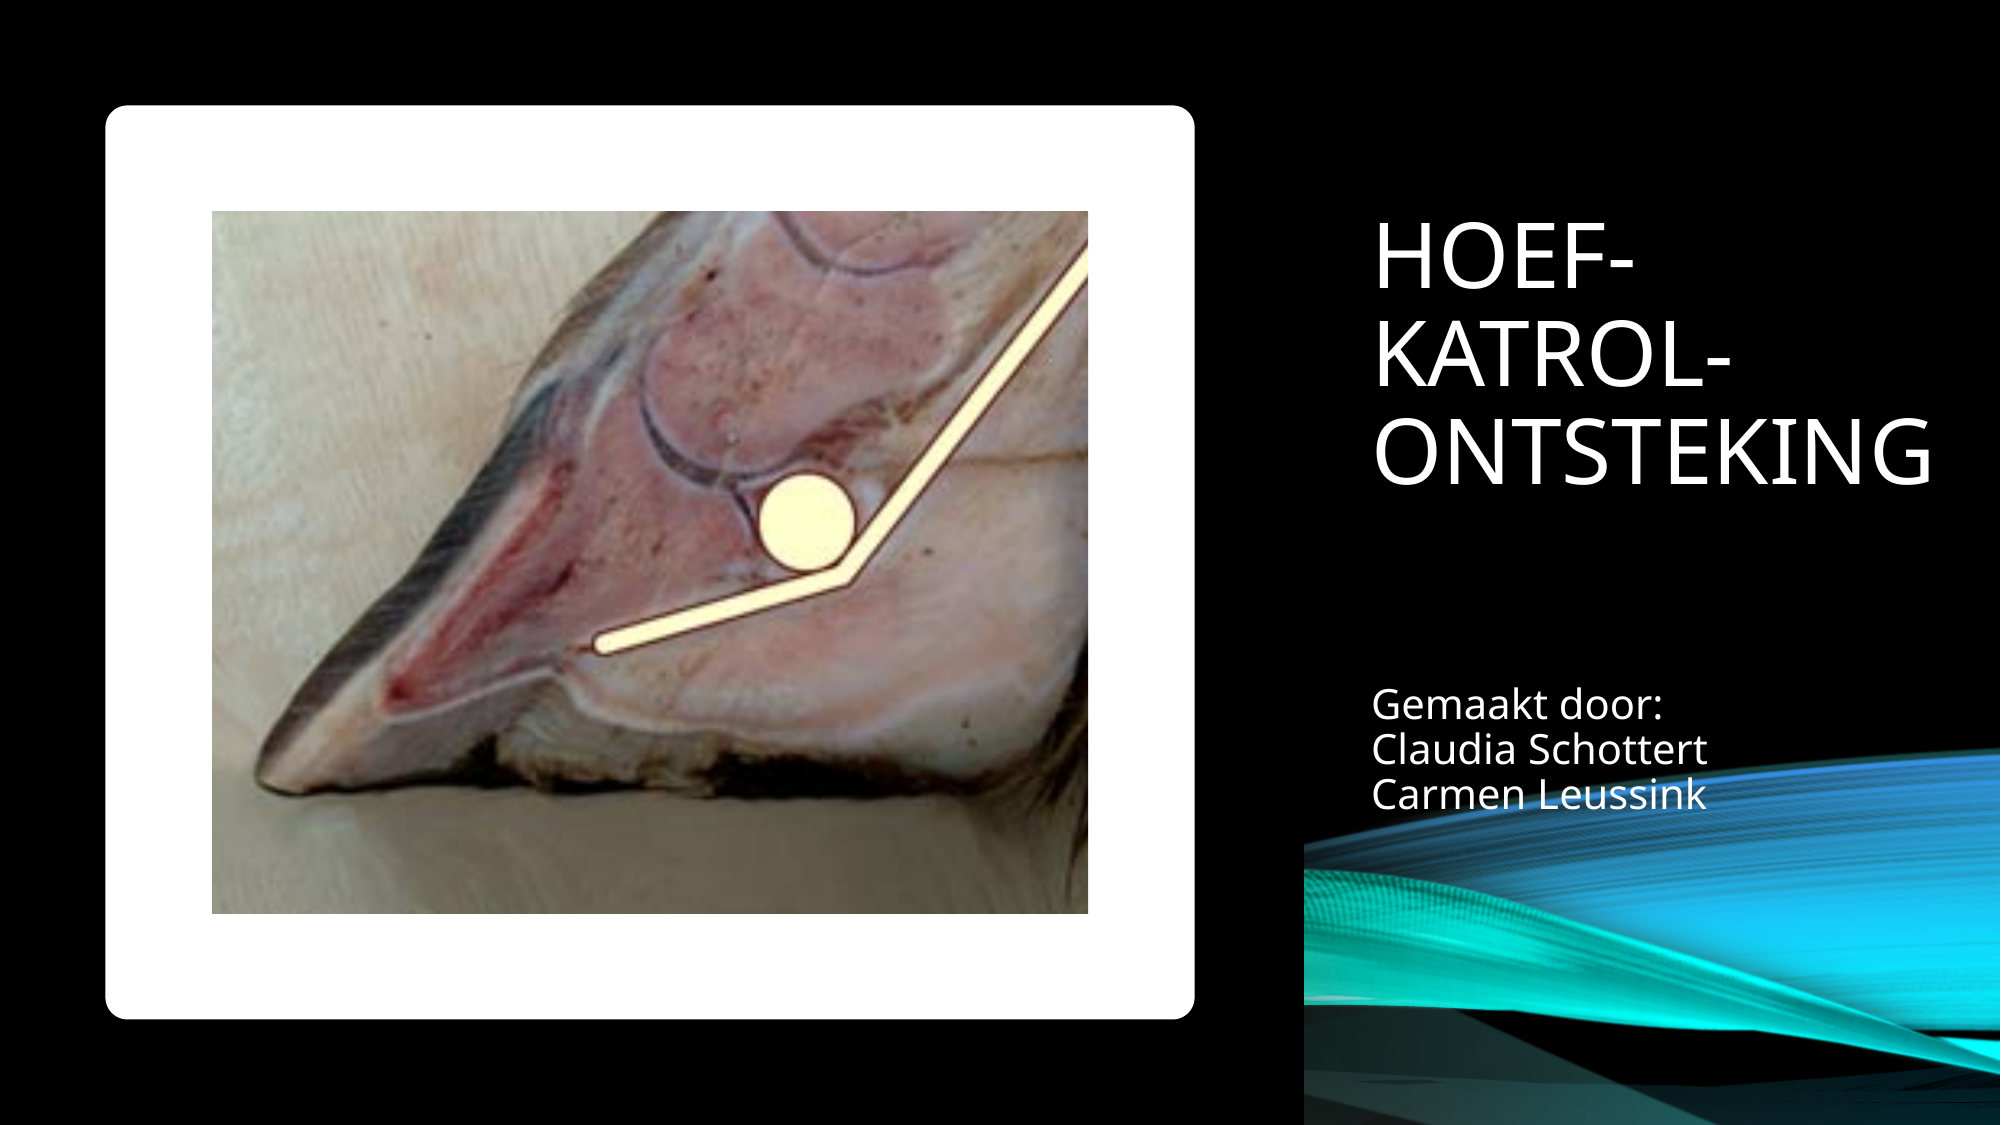

# Hoef- katrol- ontsteking
Gemaakt door:
Claudia Schottert
Carmen Leussink